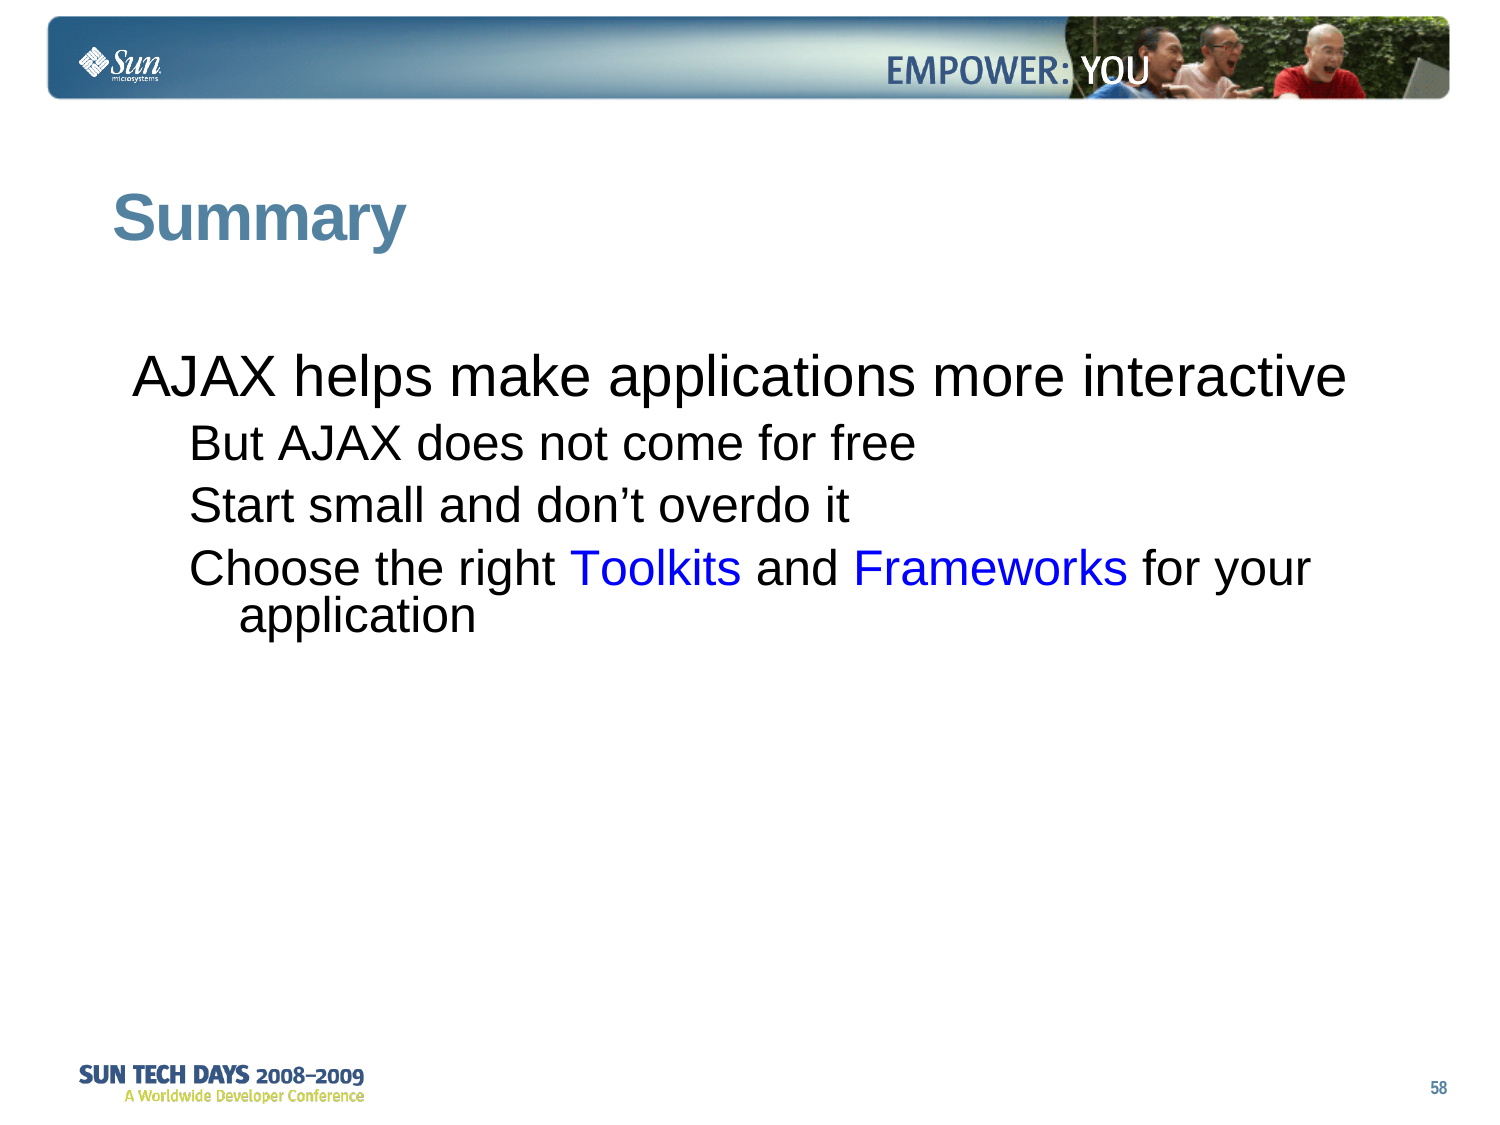

# Summary
AJAX helps make applications more interactive
But AJAX does not come for free
Start small and don’t overdo it
Choose the right Toolkits and Frameworks for your application